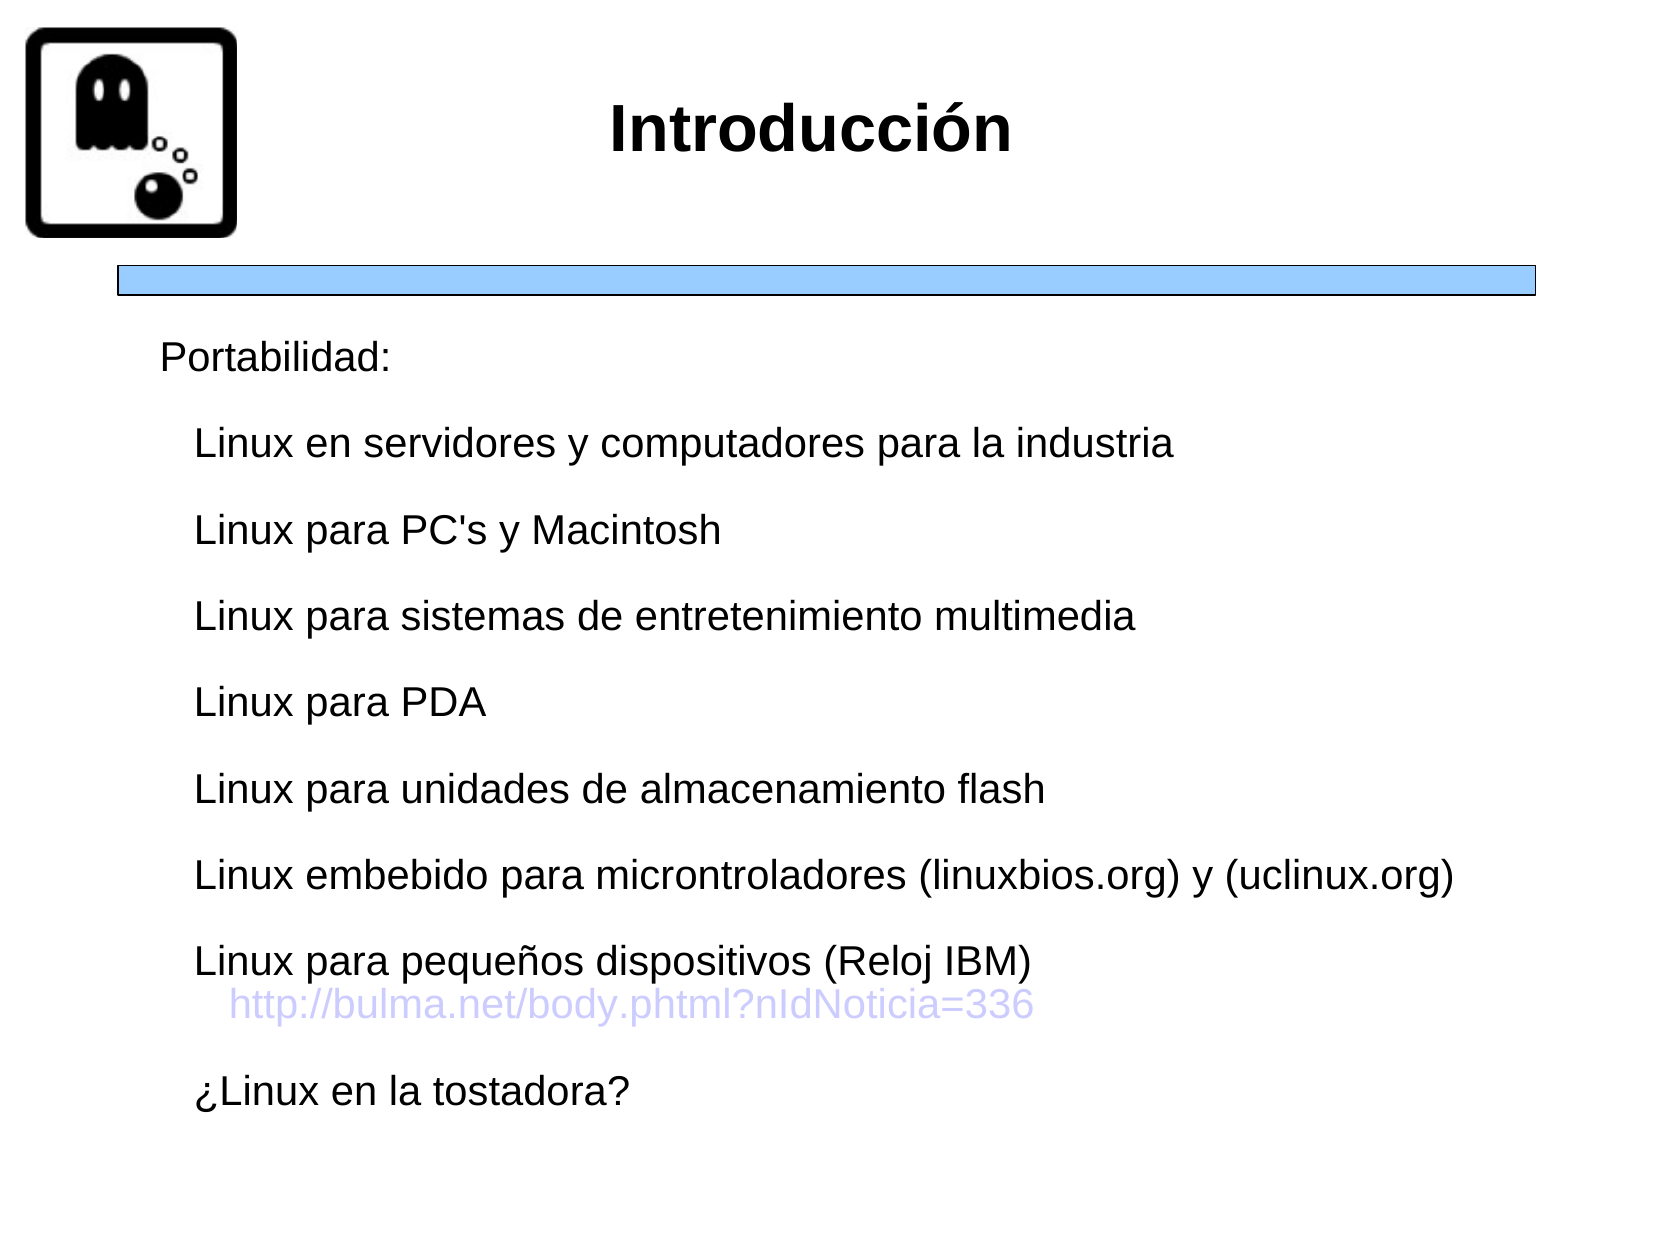

Introducción
Portabilidad:
Linux en servidores y computadores para la industria
Linux para PC's y Macintosh
Linux para sistemas de entretenimiento multimedia
Linux para PDA
Linux para unidades de almacenamiento flash
Linux embebido para microntroladores (linuxbios.org) y (uclinux.org)
Linux para pequeños dispositivos (Reloj IBM)
http://bulma.net/body.phtml?nIdNoticia=336
¿Linux en la tostadora?